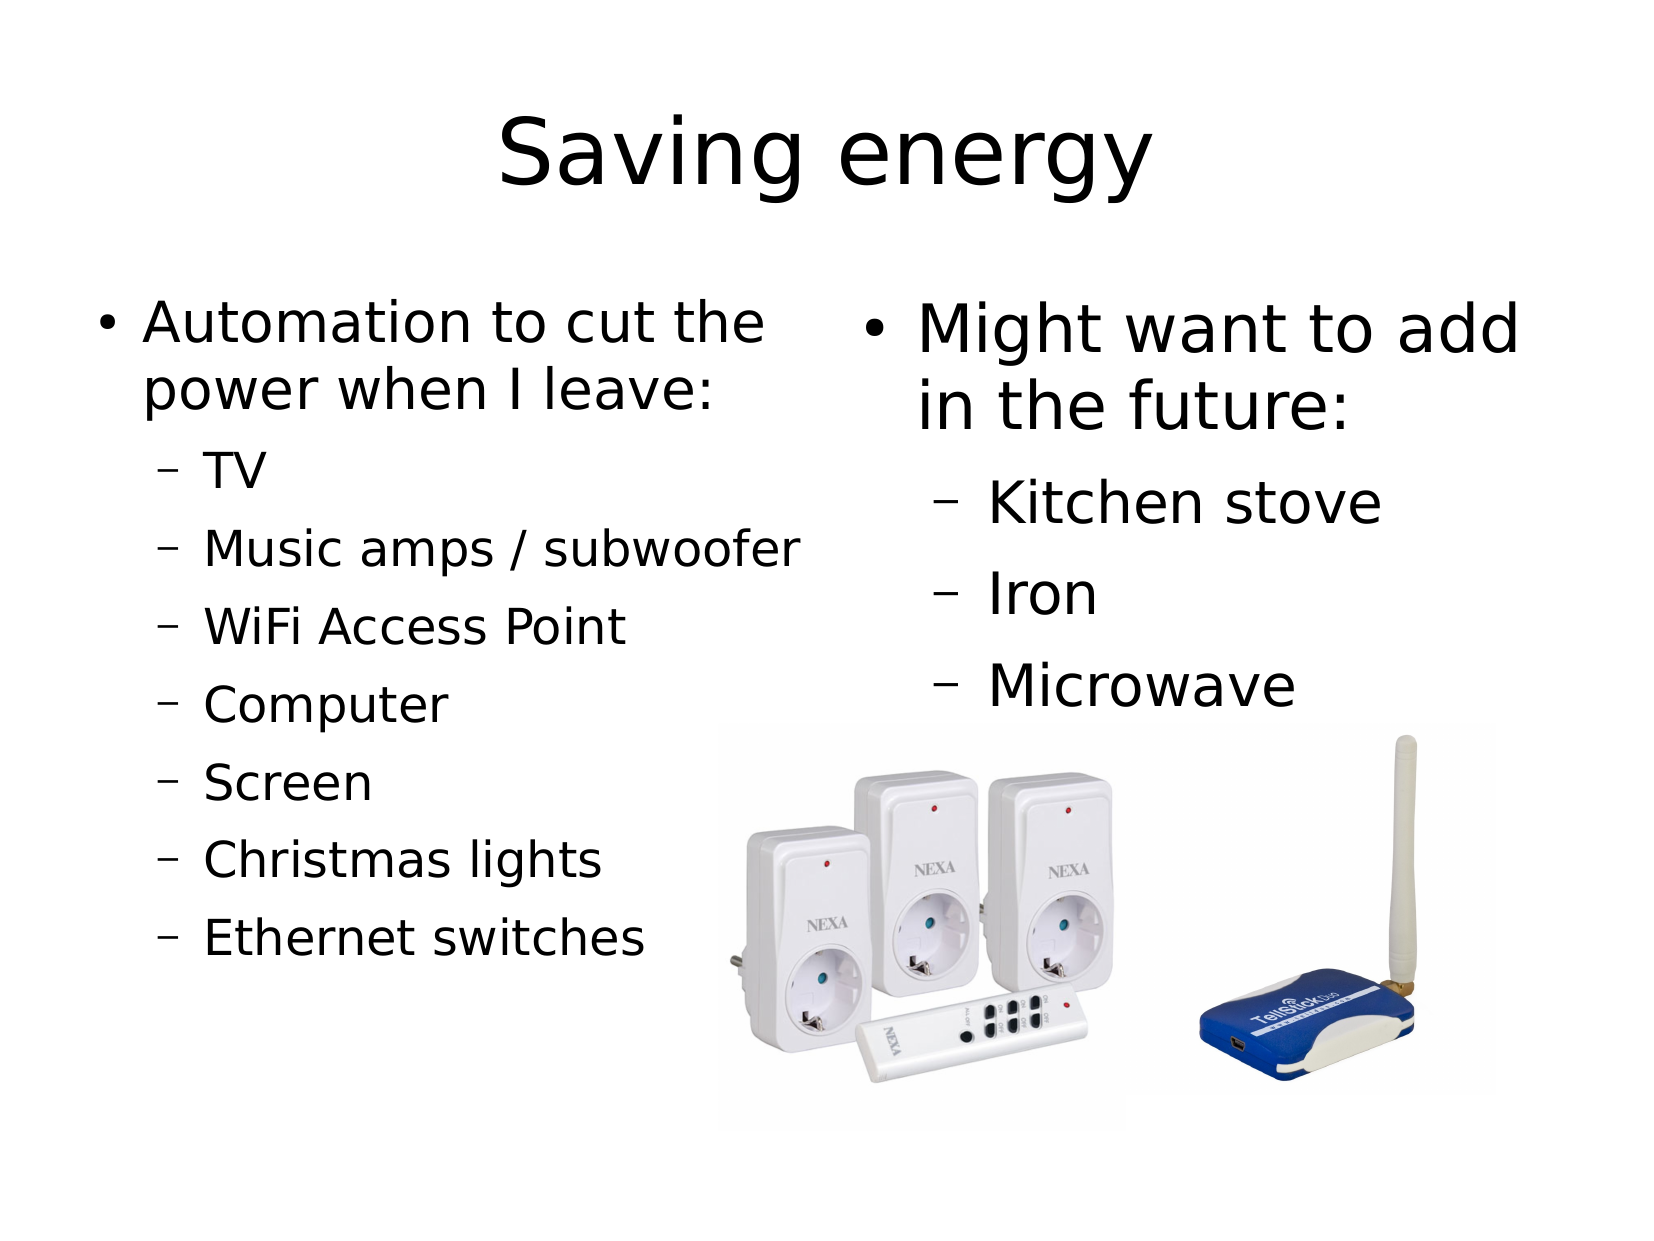

# Saving energy
Automation to cut the power when I leave:
TV
Music amps / subwoofer
WiFi Access Point
Computer
Screen
Christmas lights
Ethernet switches
Might want to add in the future:
Kitchen stove
Iron
Microwave